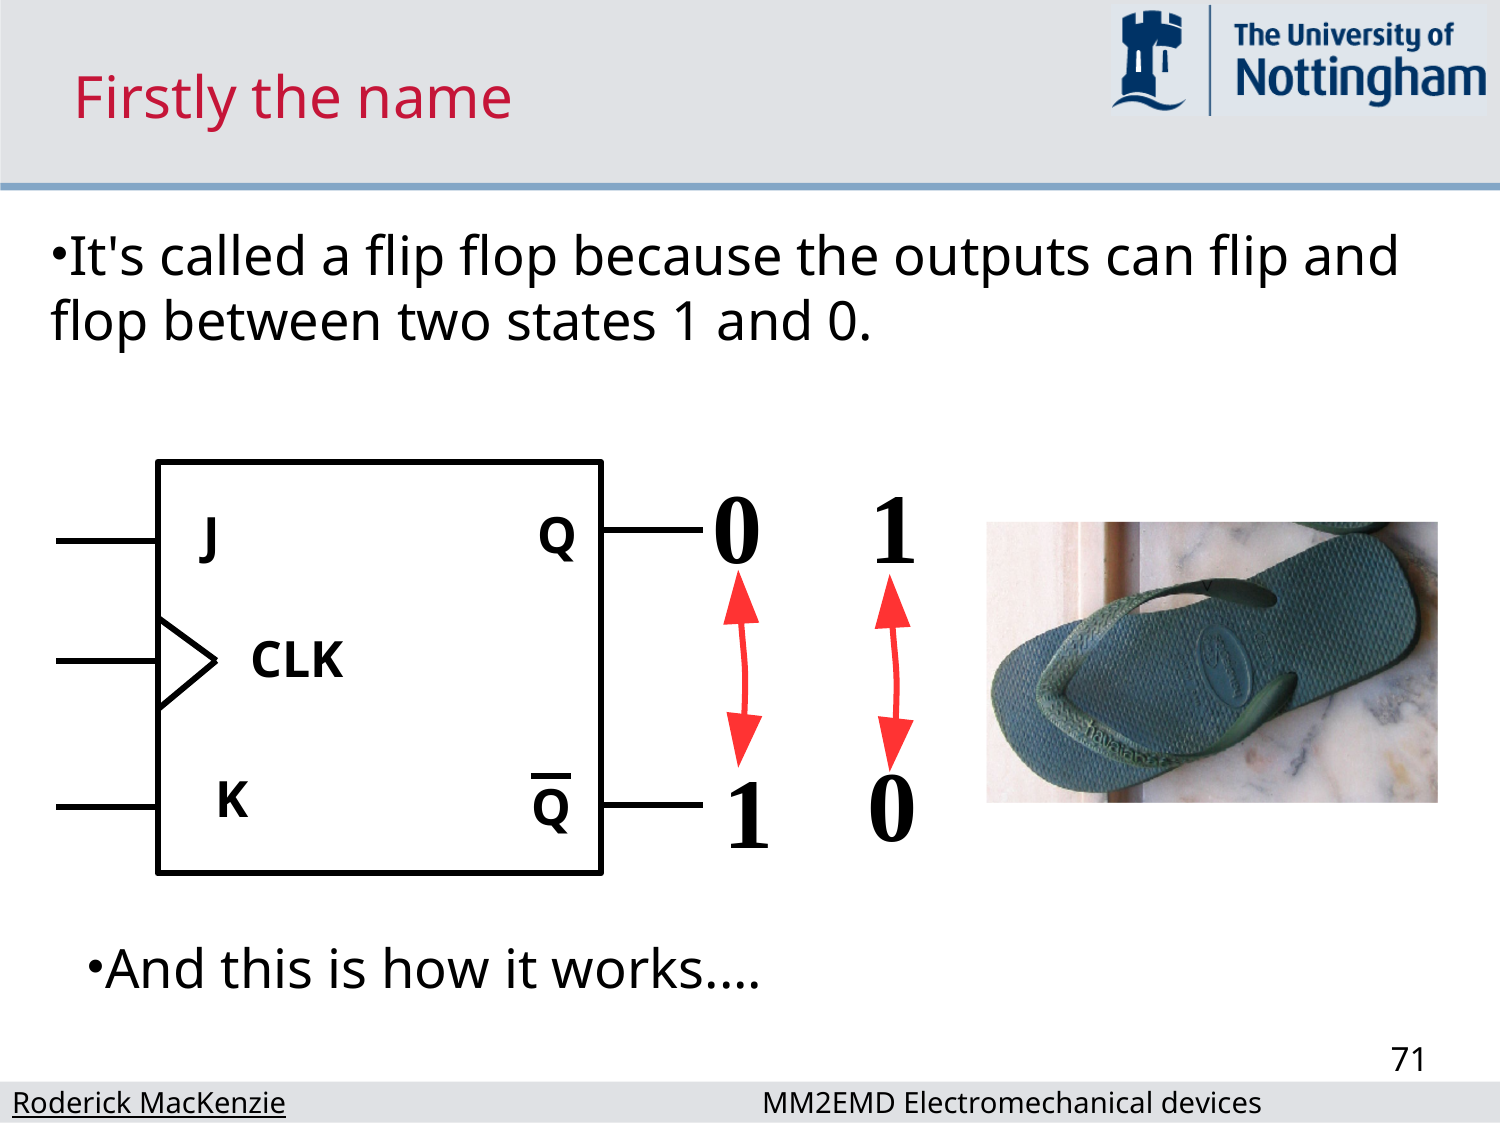

# Firstly the name
It's called a flip flop because the outputs can flip and flop between two states 1 and 0.
0
1
J
Q
CLK
K
Q
0
1
And this is how it works....